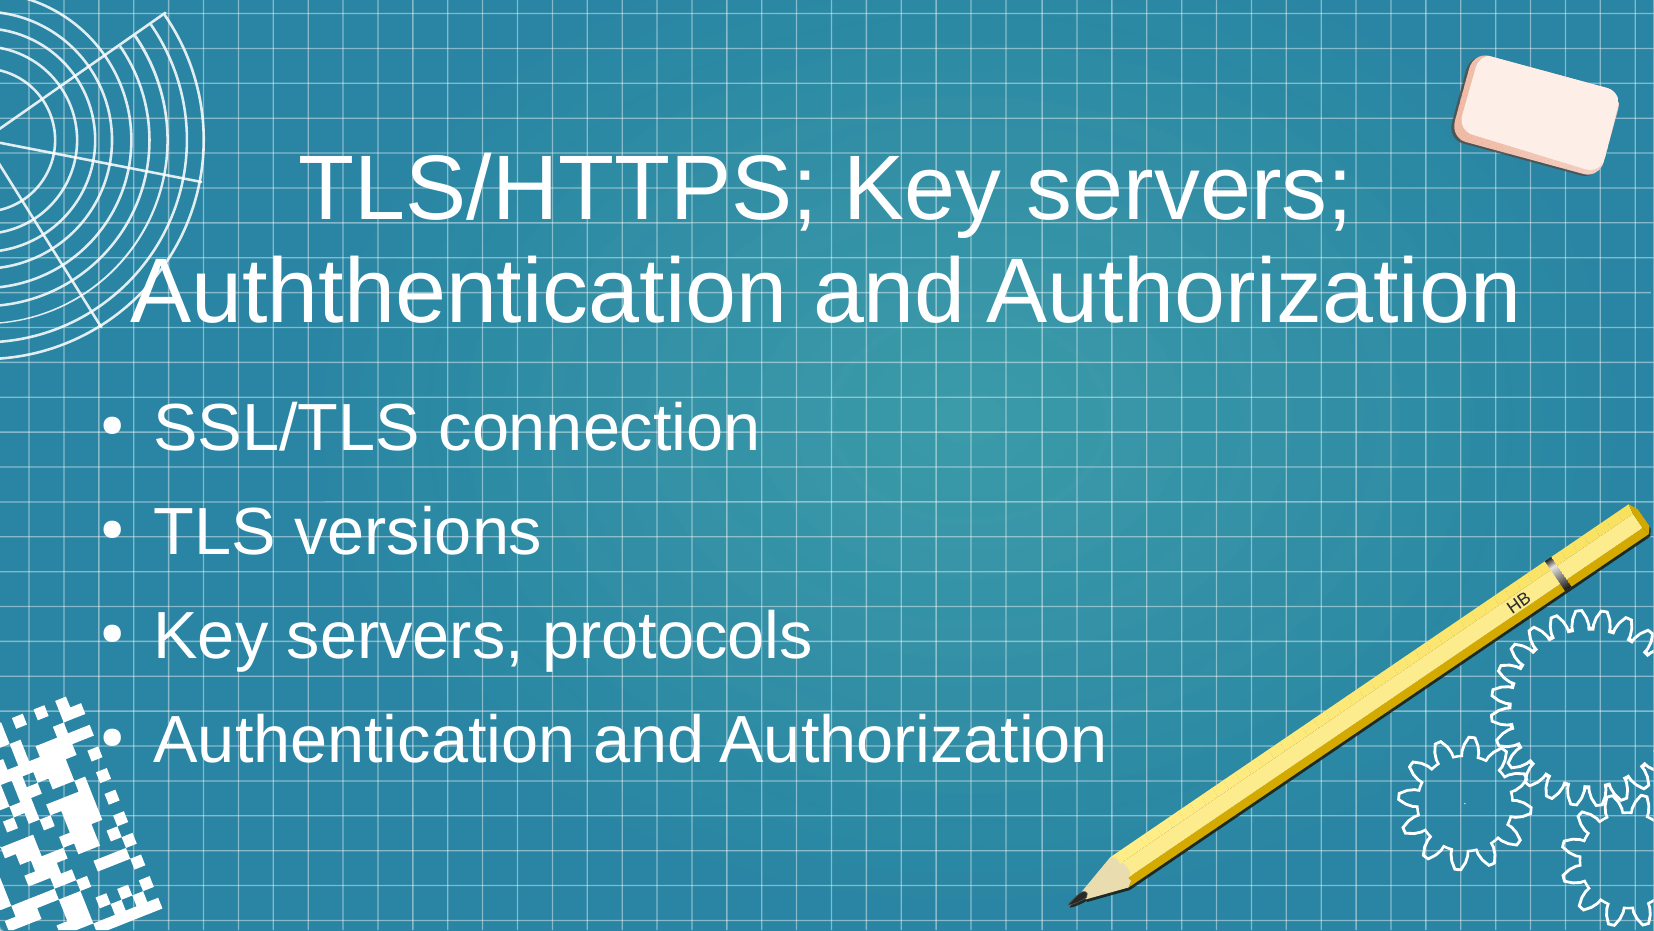

# TLS/HTTPS; Key servers; Auththentication and Authorization
SSL/TLS connection
TLS versions
Key servers, protocols
Authentication and Authorization